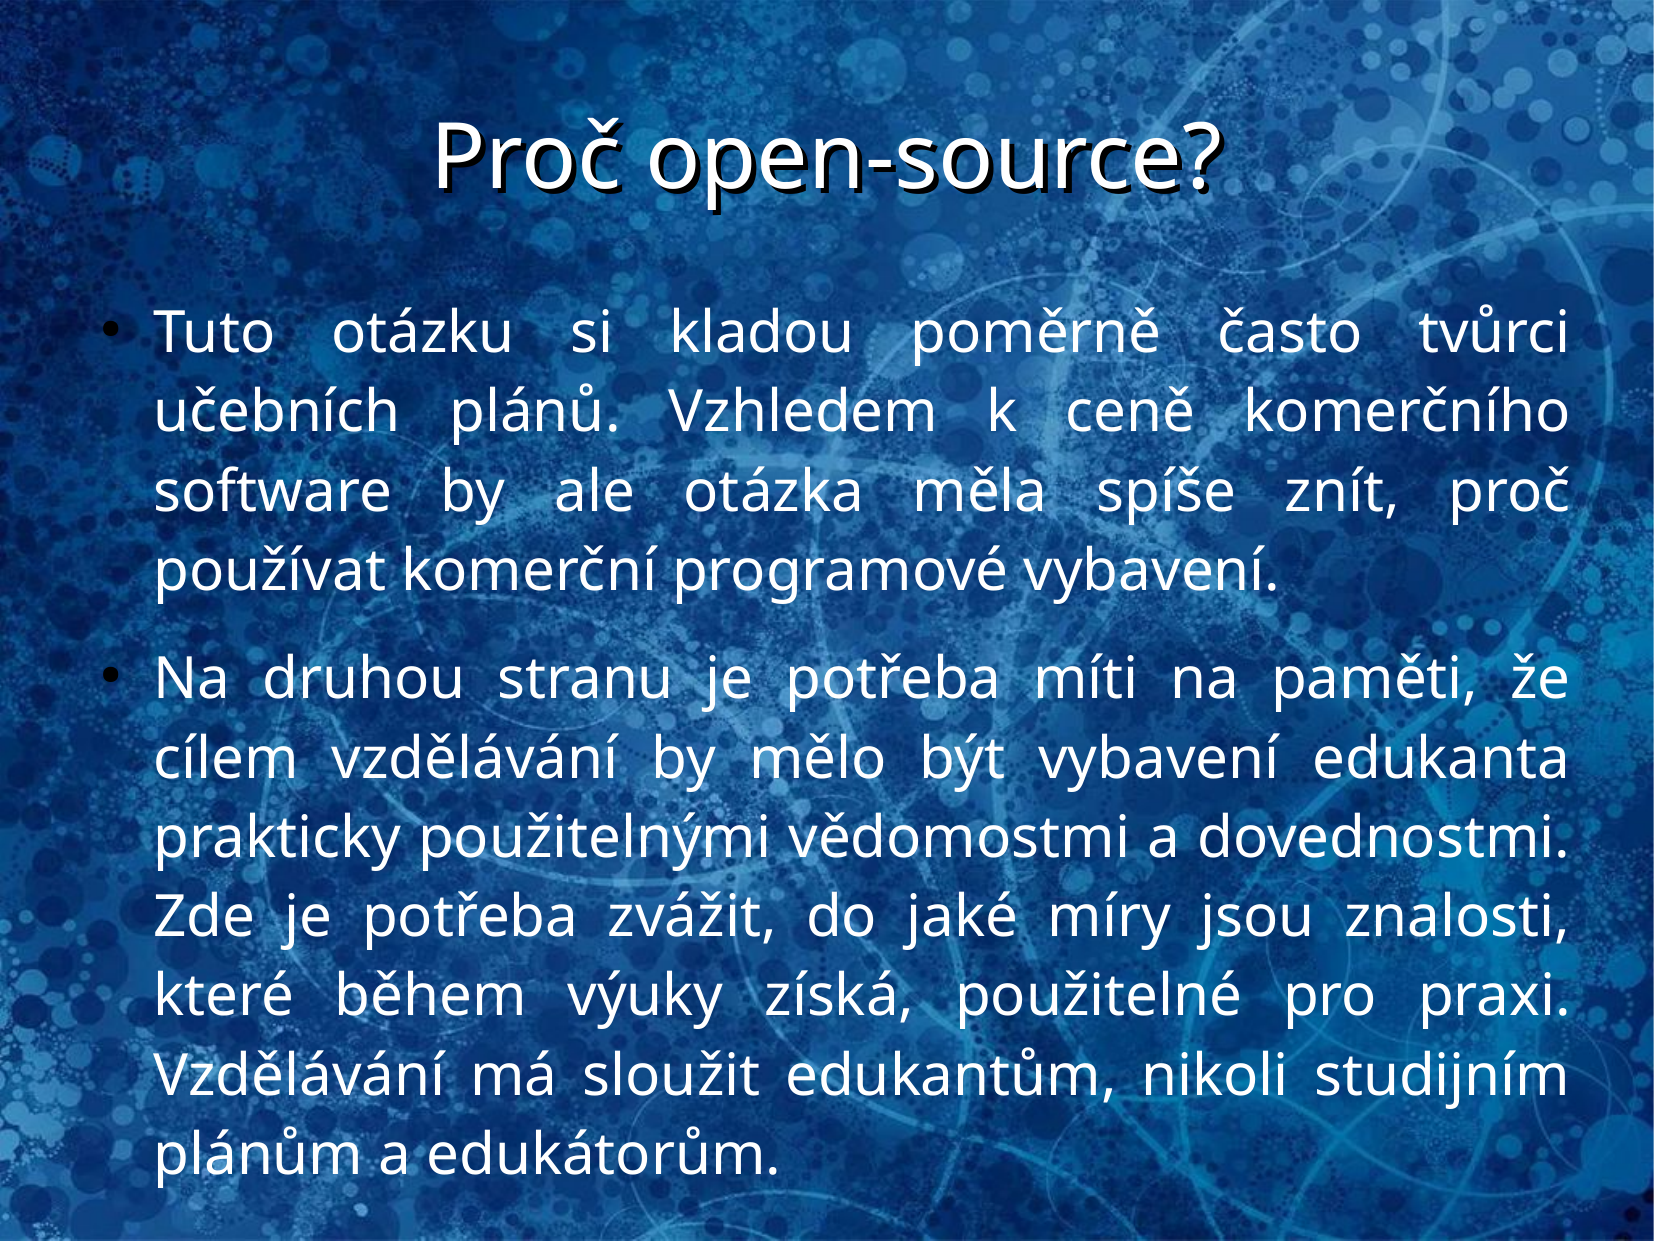

# Proč open-source?
Tuto otázku si kladou poměrně často tvůrci učebních plánů. Vzhledem k ceně komerčního software by ale otázka měla spíše znít, proč používat komerční programové vybavení.
Na druhou stranu je potřeba míti na paměti, že cílem vzdělávání by mělo být vybavení edukanta prakticky použitelnými vědomostmi a dovednostmi. Zde je potřeba zvážit, do jaké míry jsou znalosti, které během výuky získá, použitelné pro praxi. Vzdělávání má sloužit edukantům, nikoli studijním plánům a edukátorům.